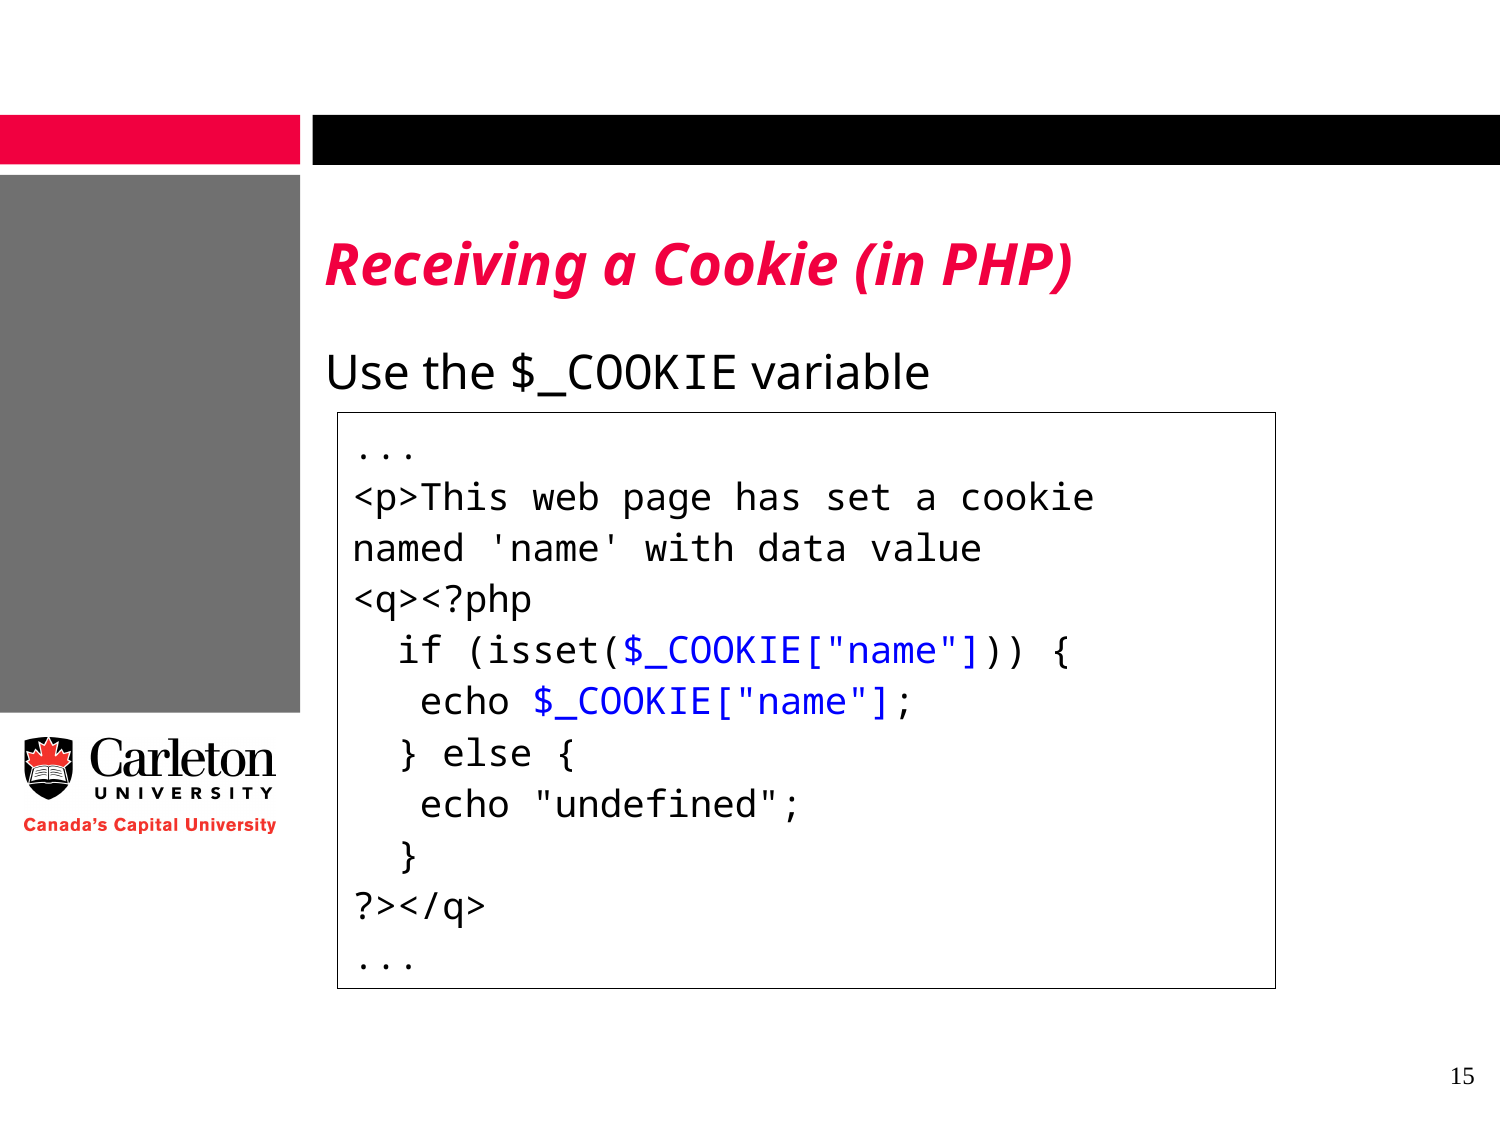

# Receiving a Cookie (in PHP)
Use the $_COOKIE variable
...
<p>This web page has set a cookie
named 'name' with data value
<q><?php
 if (isset($_COOKIE["name"])) {
 echo $_COOKIE["name"];
 } else {
 echo "undefined";
 }
?></q>
...
15